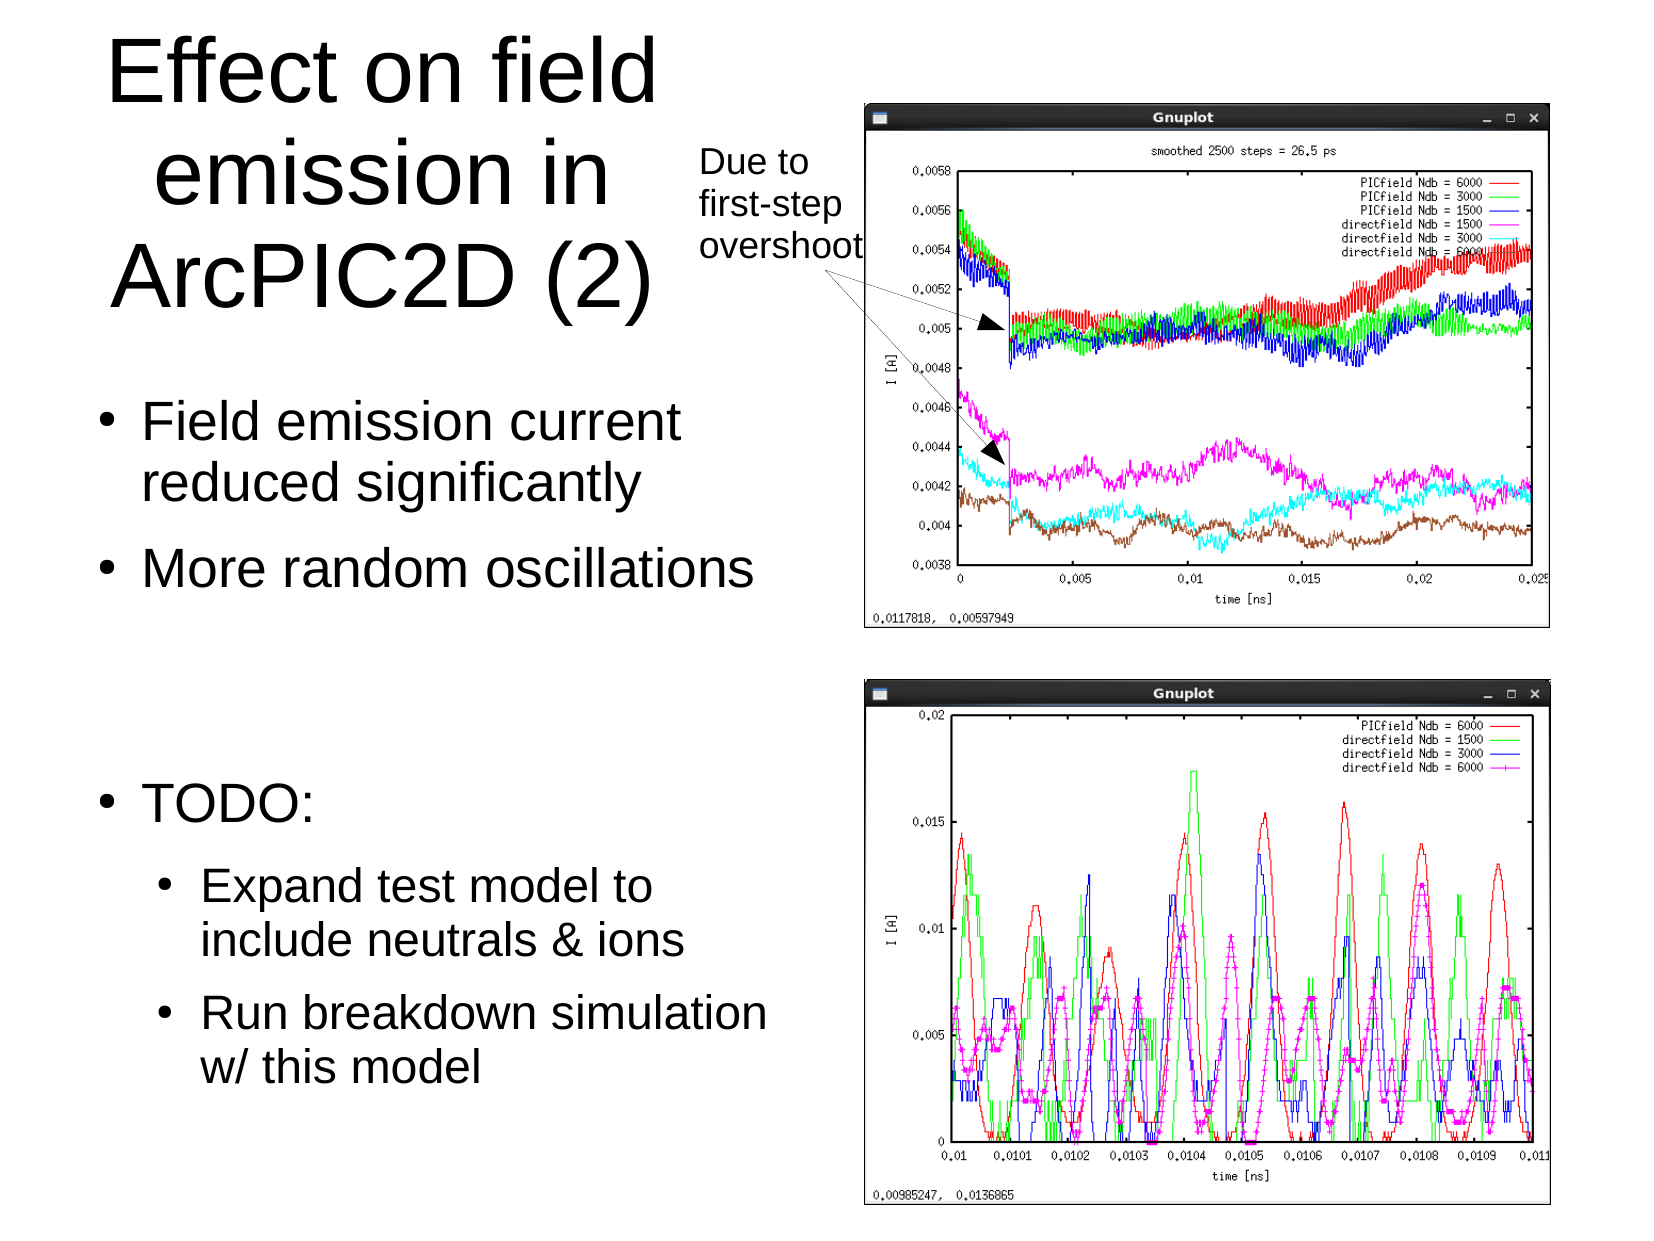

Effect on field emission in ArcPIC2D (2)
Due to first-step overshoot
# Field emission current reduced significantly
More random oscillations
TODO:
Expand test model to include neutrals & ions
Run breakdown simulation w/ this model